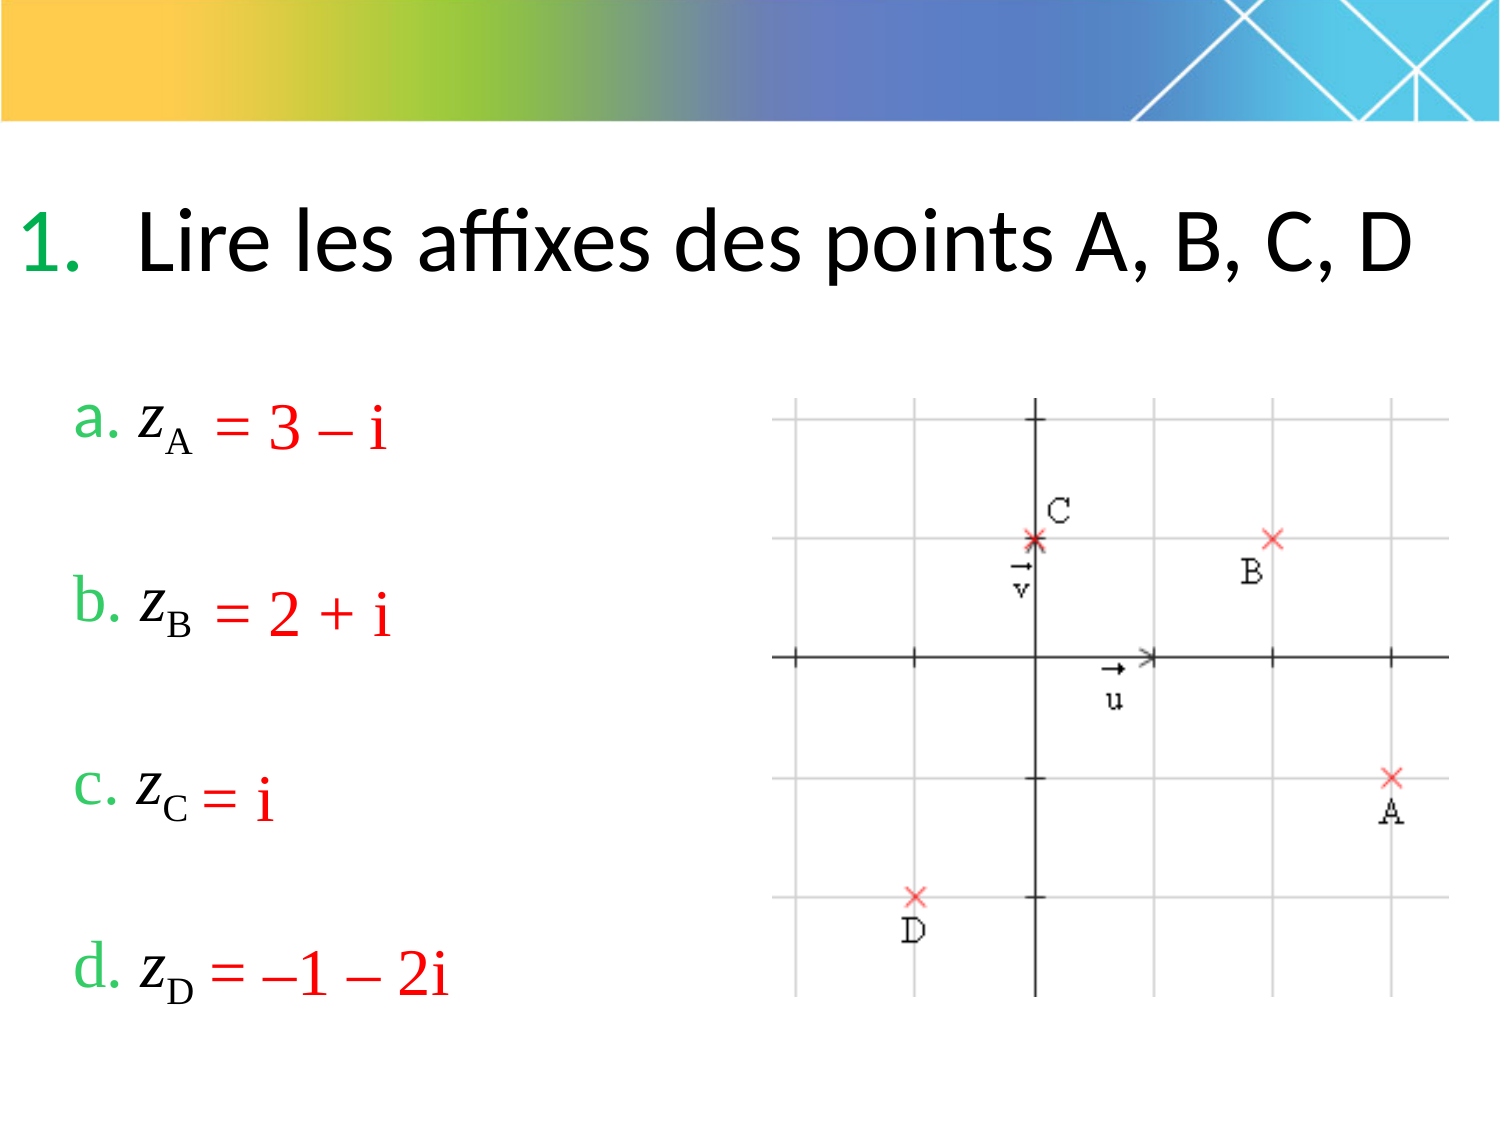

# Lire les affixes des points A, B, C, D
a. zA
b. zB
c. zC
d. zD
= 3 – i
= 2 + i
= i
= –1 – 2i